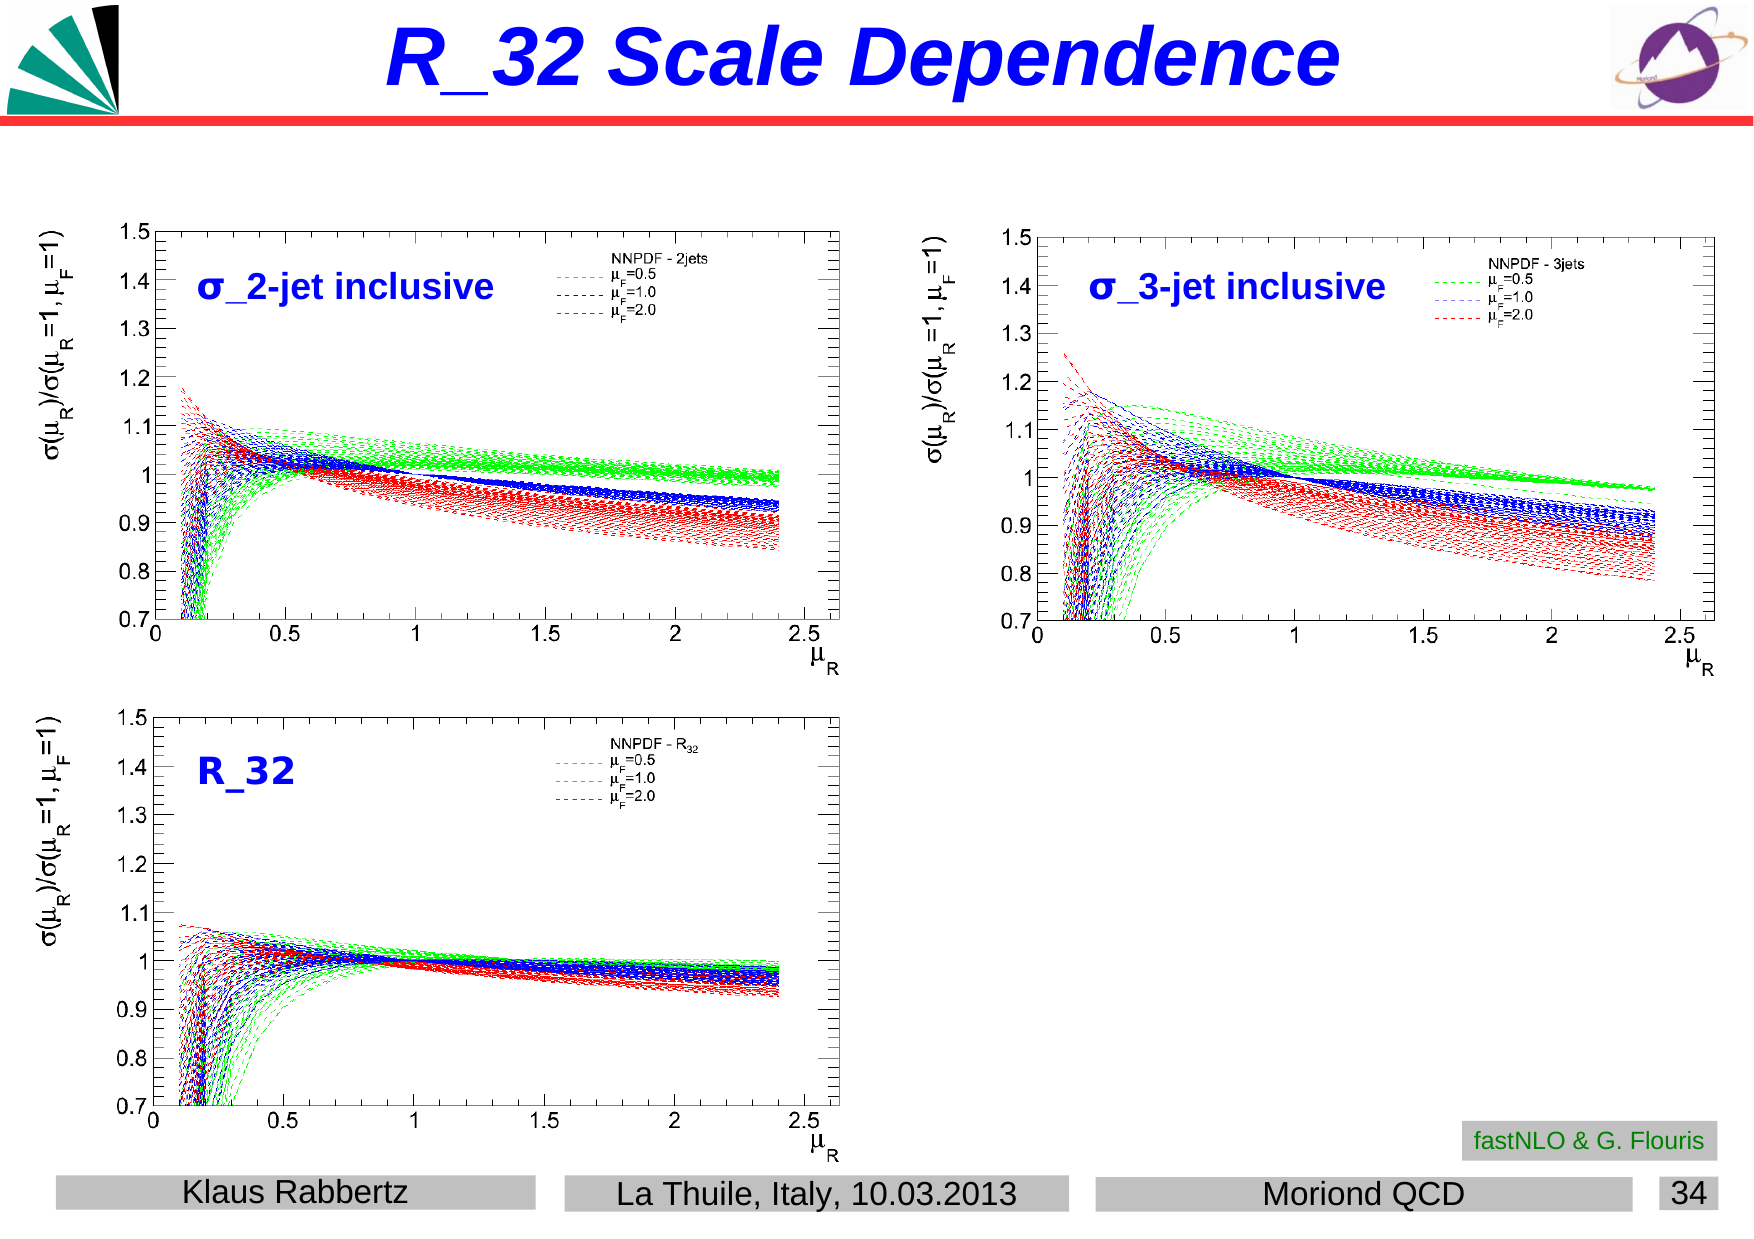

# R_32 Scale Dependence
σ_2-jet inclusive
σ_3-jet inclusive
R_32
fastNLO & G. Flouris